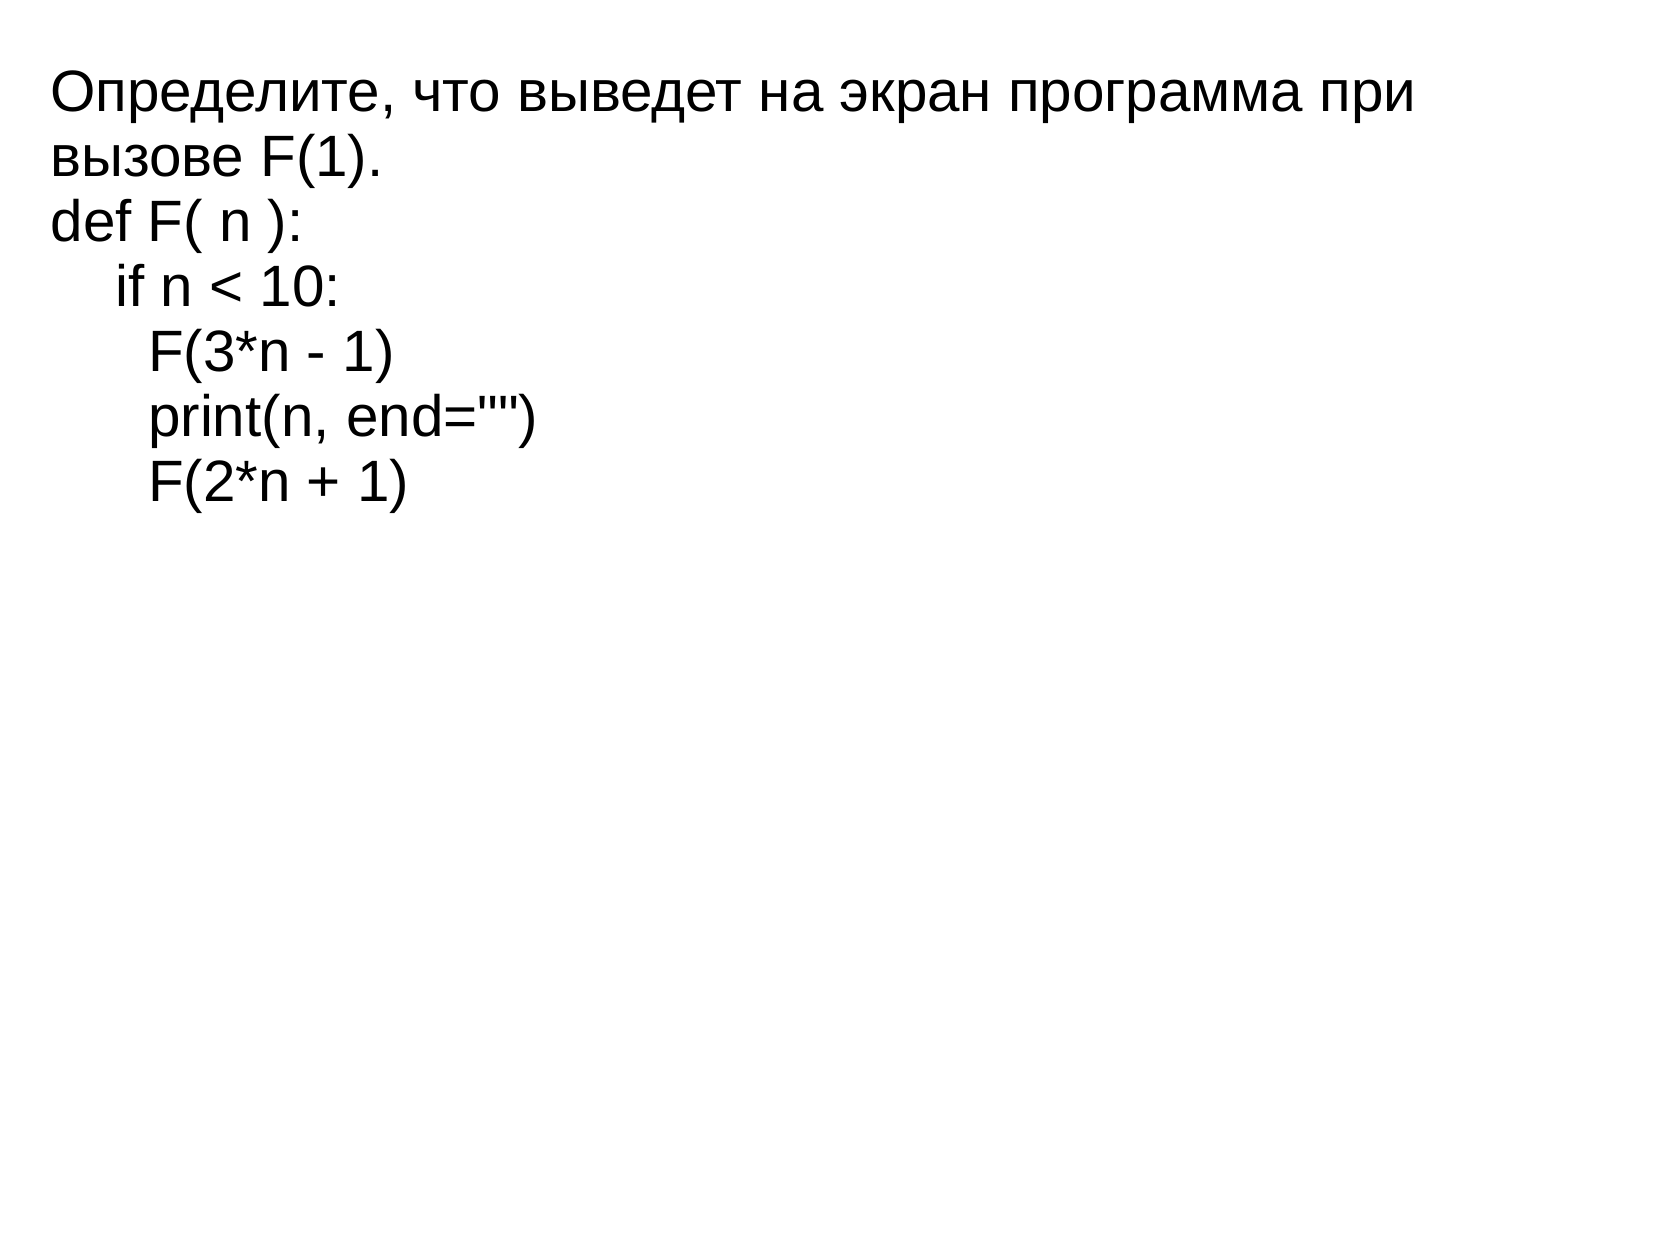

Определите, что выведет на экран программа при вызове F(1).
def F( n ):
 if n < 10:
 F(3*n - 1)
 print(n, end="")
 F(2*n + 1)